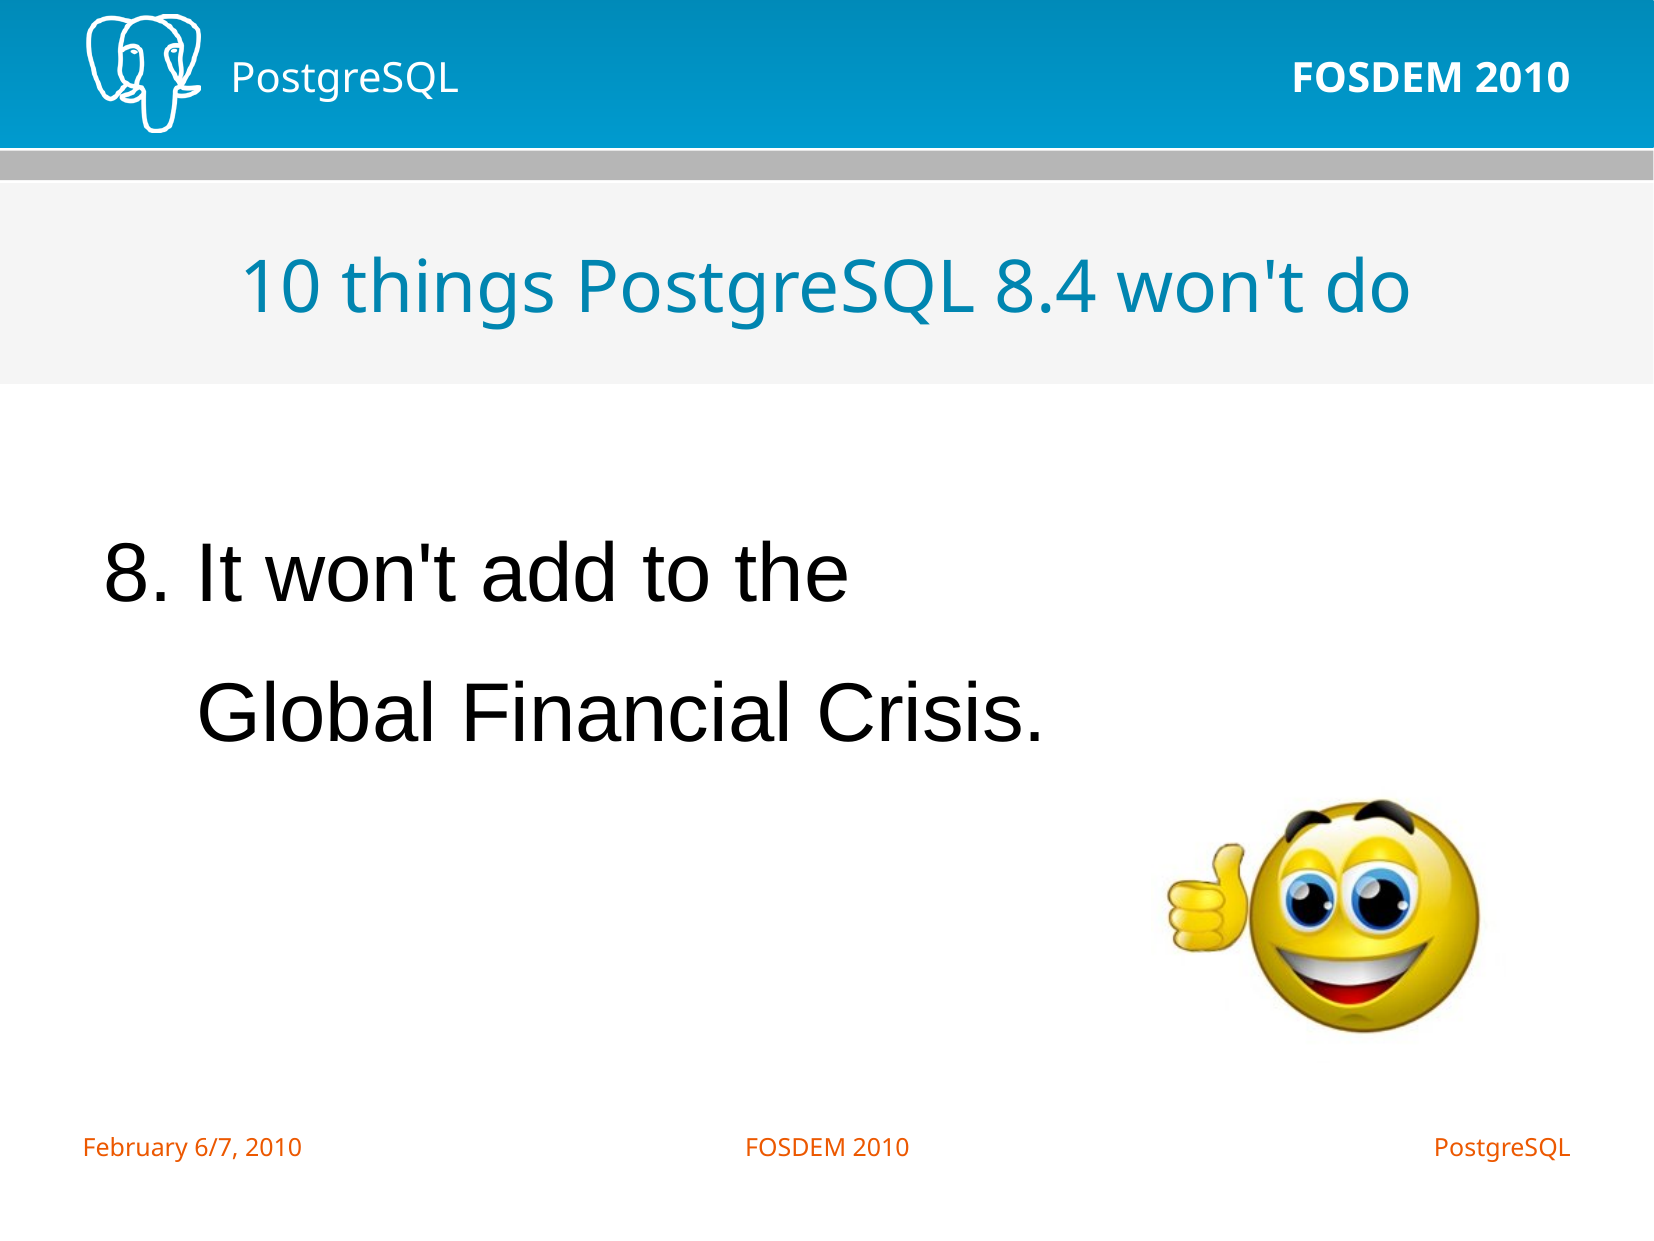

# 10 things PostgreSQL 8.4 won't do
8. It won't add to the
 Global Financial Crisis.
18